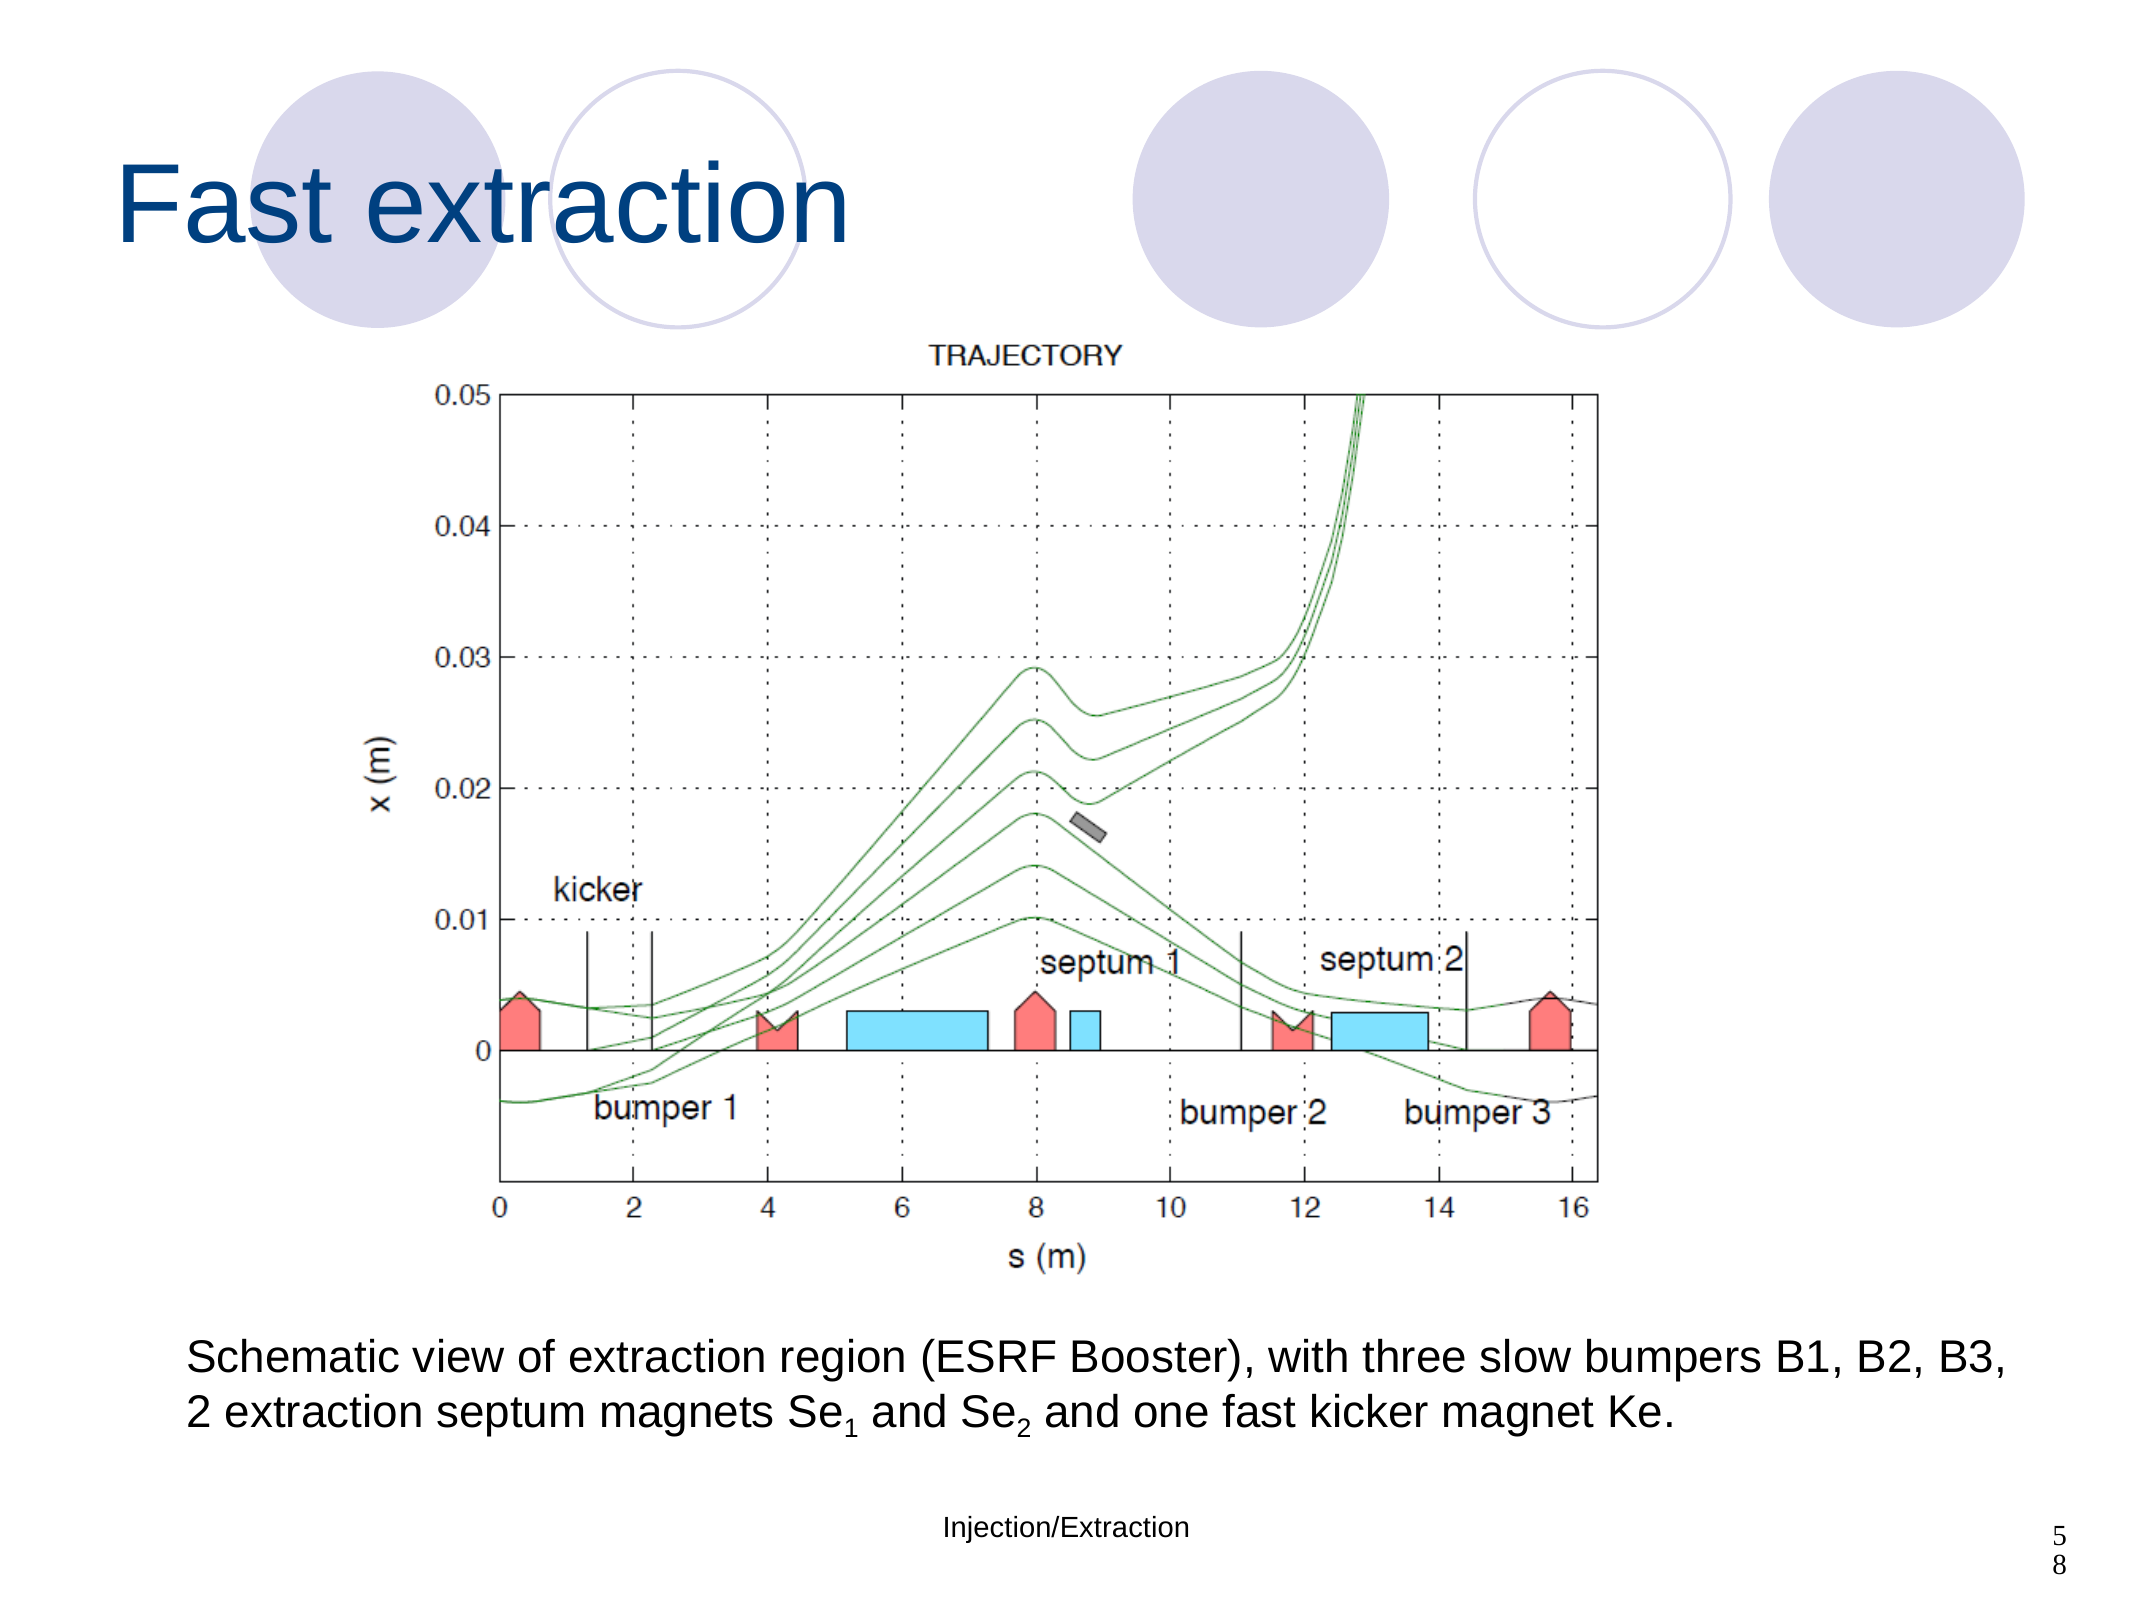

# Fast extraction
Schematic view of extraction region (ESRF Booster), with three slow bumpers B1, B2, B3, 2 extraction septum magnets Se1 and Se2 and one fast kicker magnet Ke.
58